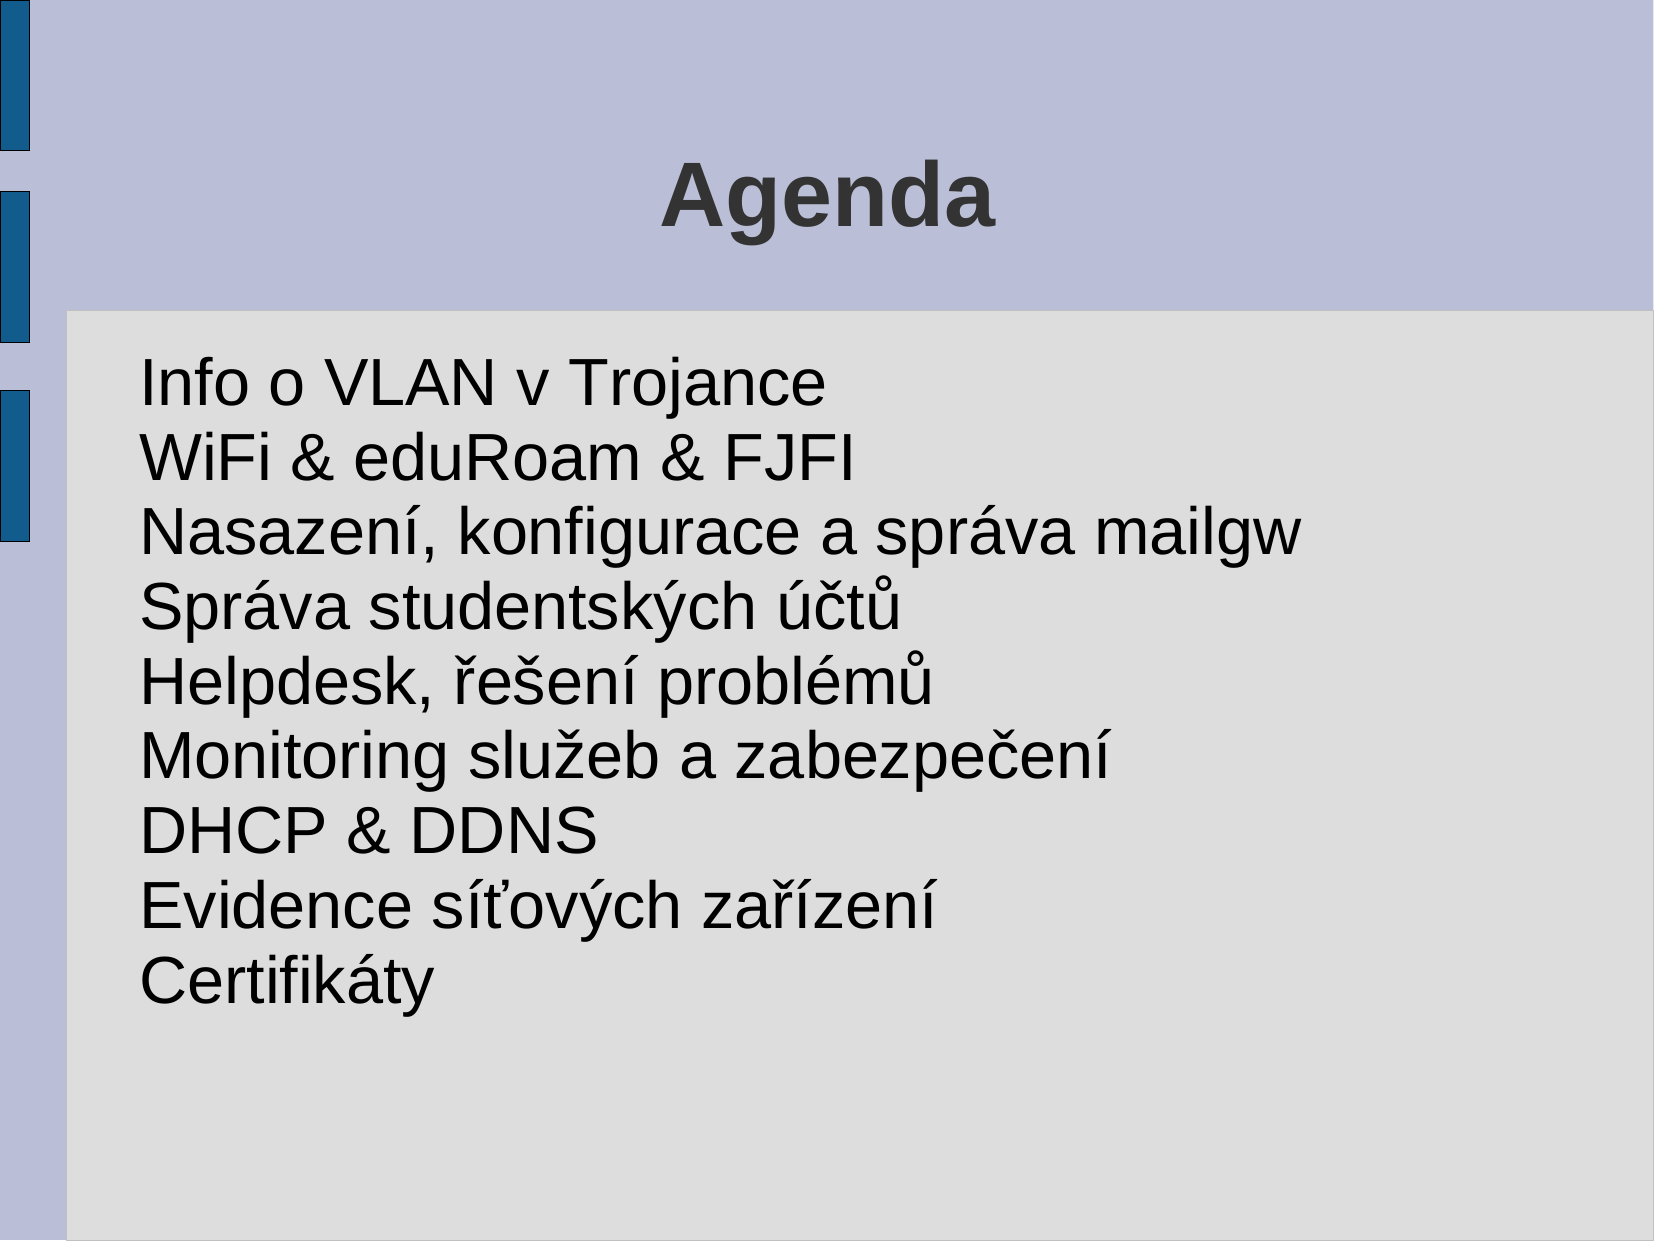

# Agenda
Info o VLAN v Trojance
WiFi & eduRoam & FJFI
Nasazení, konfigurace a správa mailgw
Správa studentských účtů
Helpdesk, řešení problémů
Monitoring služeb a zabezpečení
DHCP & DDNS
Evidence síťových zařízení
Certifikáty